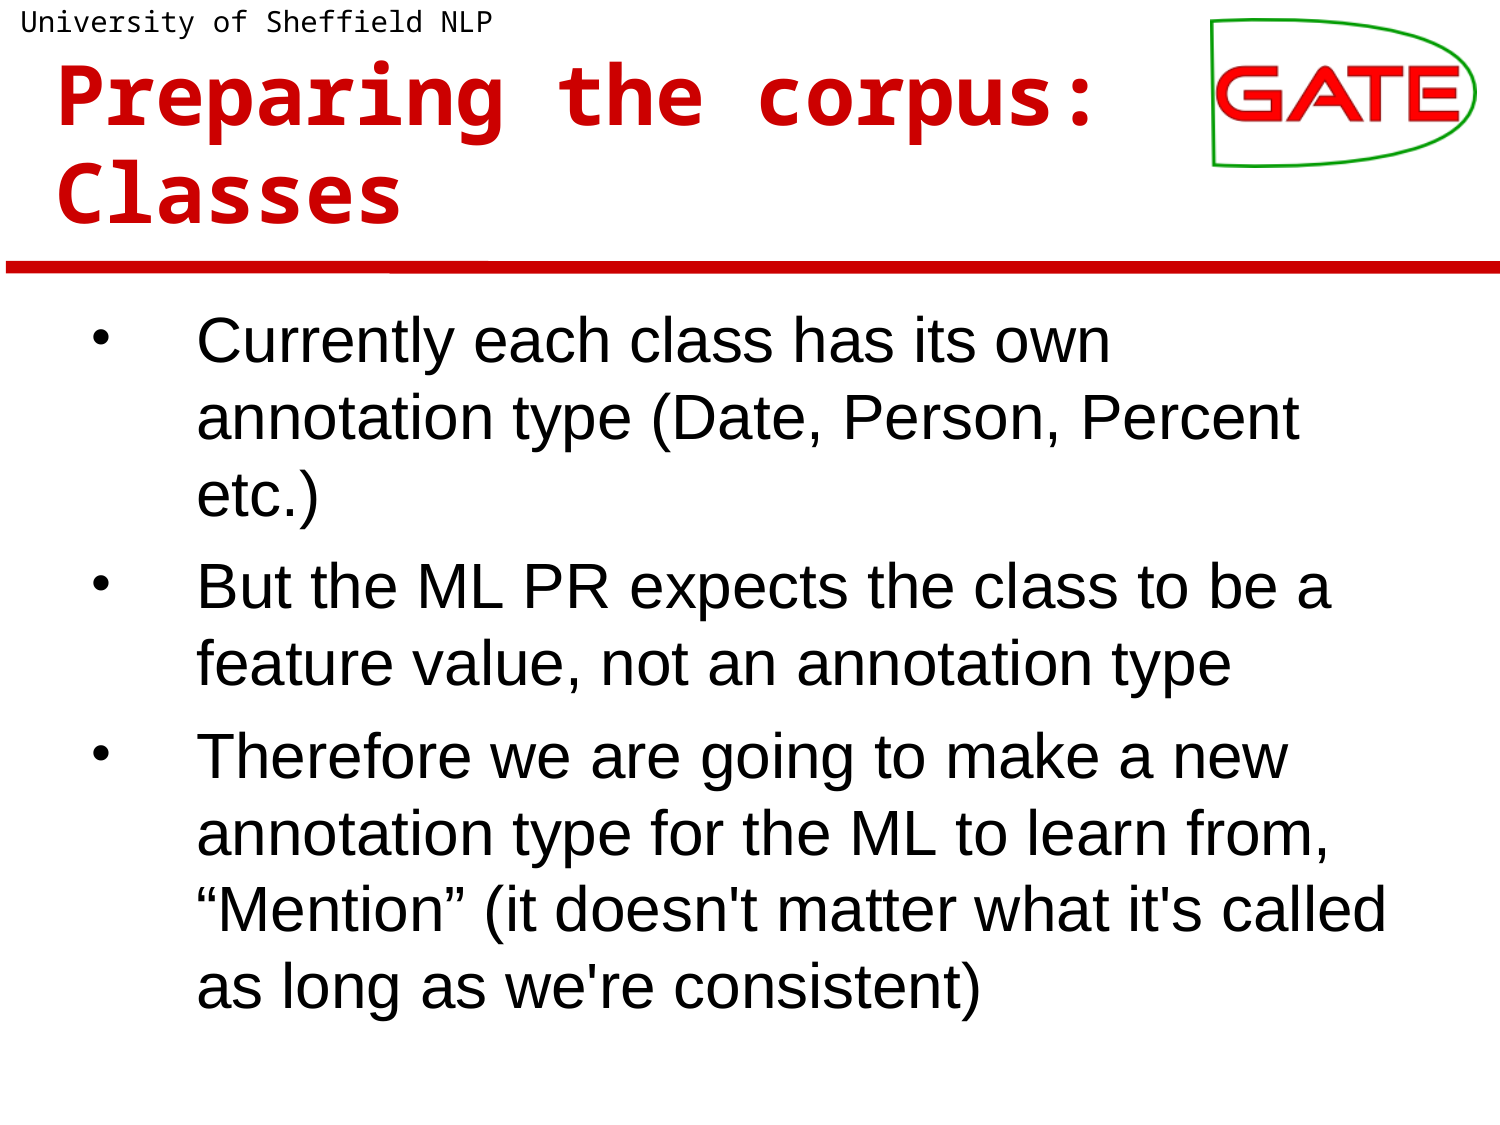

# Preparing the corpus: Classes
Currently each class has its own annotation type (Date, Person, Percent etc.)
But the ML PR expects the class to be a feature value, not an annotation type
Therefore we are going to make a new annotation type for the ML to learn from, “Mention” (it doesn't matter what it's called as long as we're consistent)